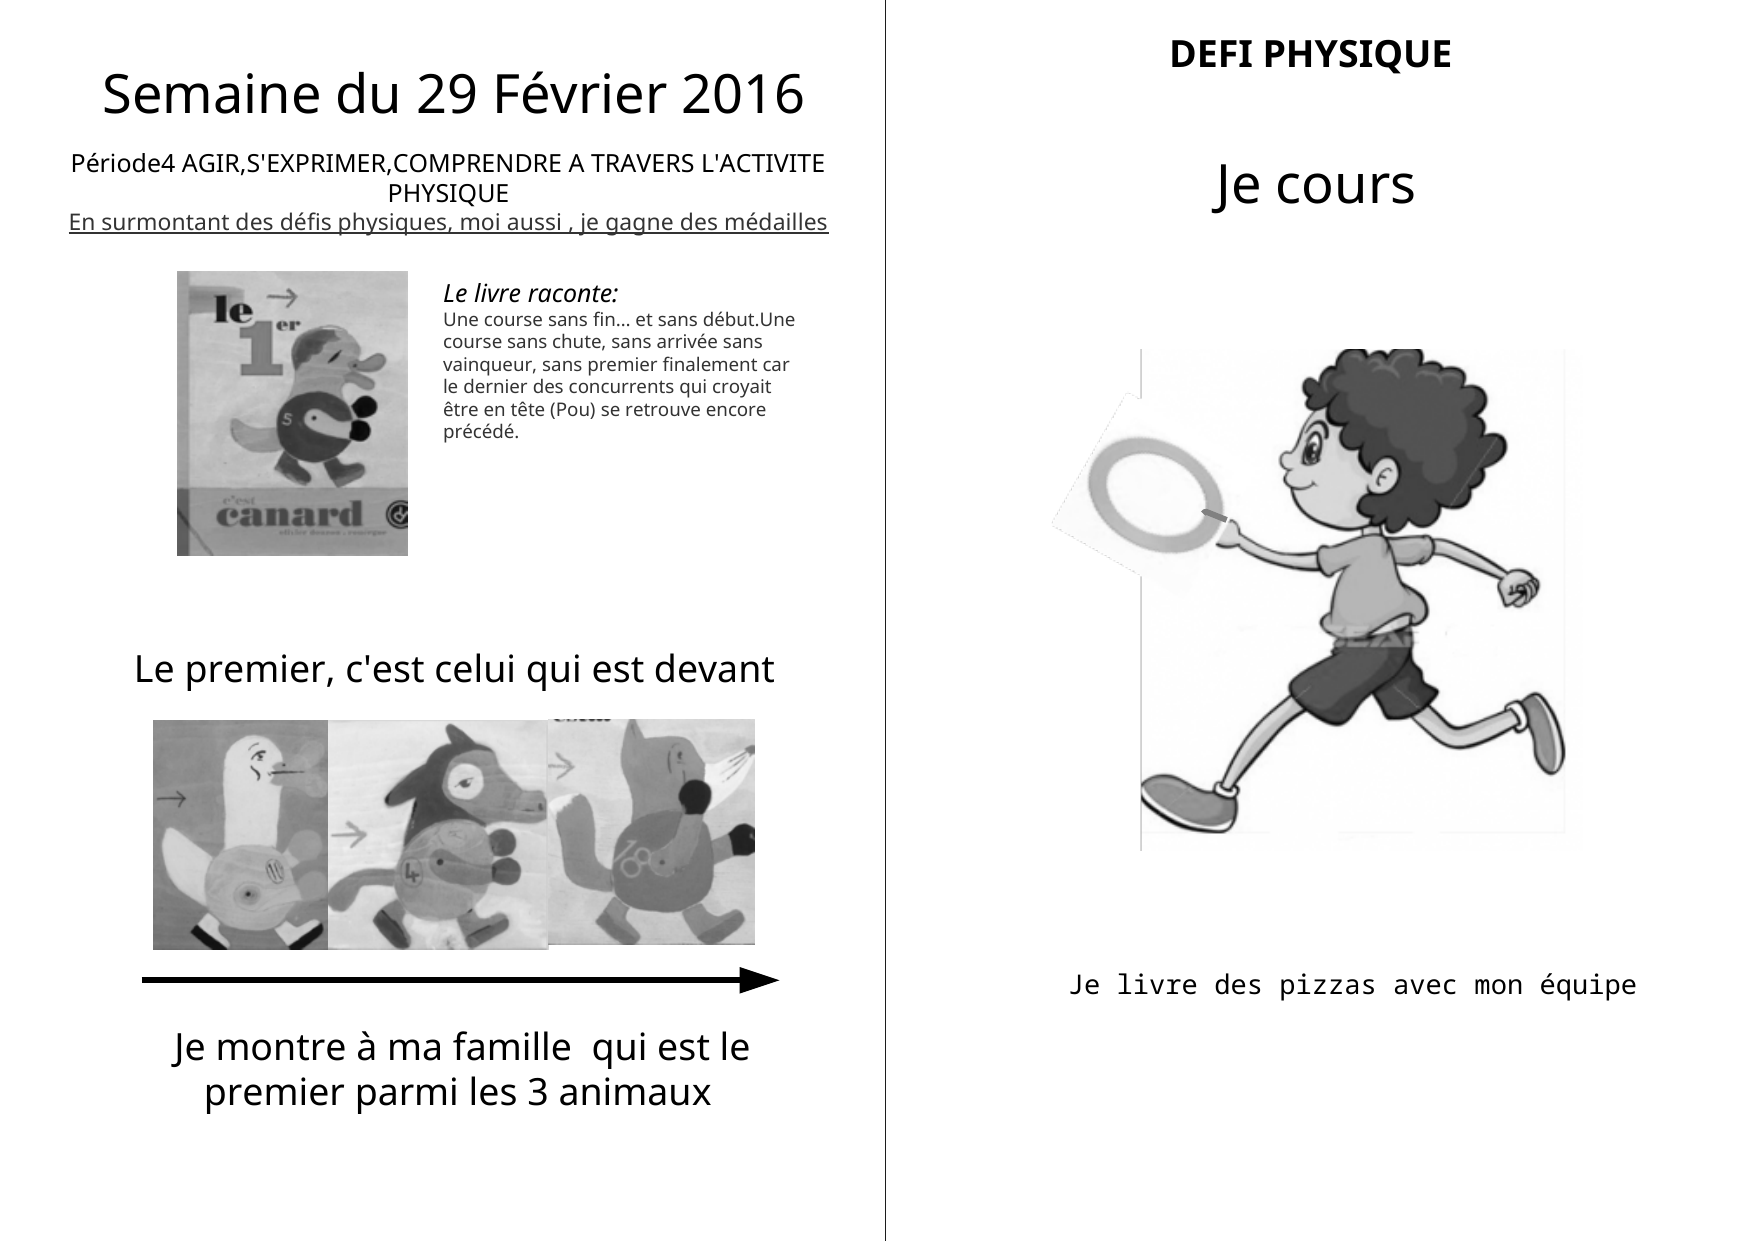

DEFI PHYSIQUE
Semaine du 29 Février 2016
Période4 AGIR,S'EXPRIMER,COMPRENDRE A TRAVERS L'ACTIVITE PHYSIQUE
En surmontant des défis physiques, moi aussi , je gagne des médailles
Je cours
Le livre raconte:
Une course sans fin… et sans début.Une course sans chute, sans arrivée sans vainqueur, sans premier finalement car le dernier des concurrents qui croyait être en tête (Pou) se retrouve encore précédé.
Le premier, c'est celui qui est devant
Je livre des pizzas avec mon équipe
Je montre à ma famille qui est le premier parmi les 3 animaux